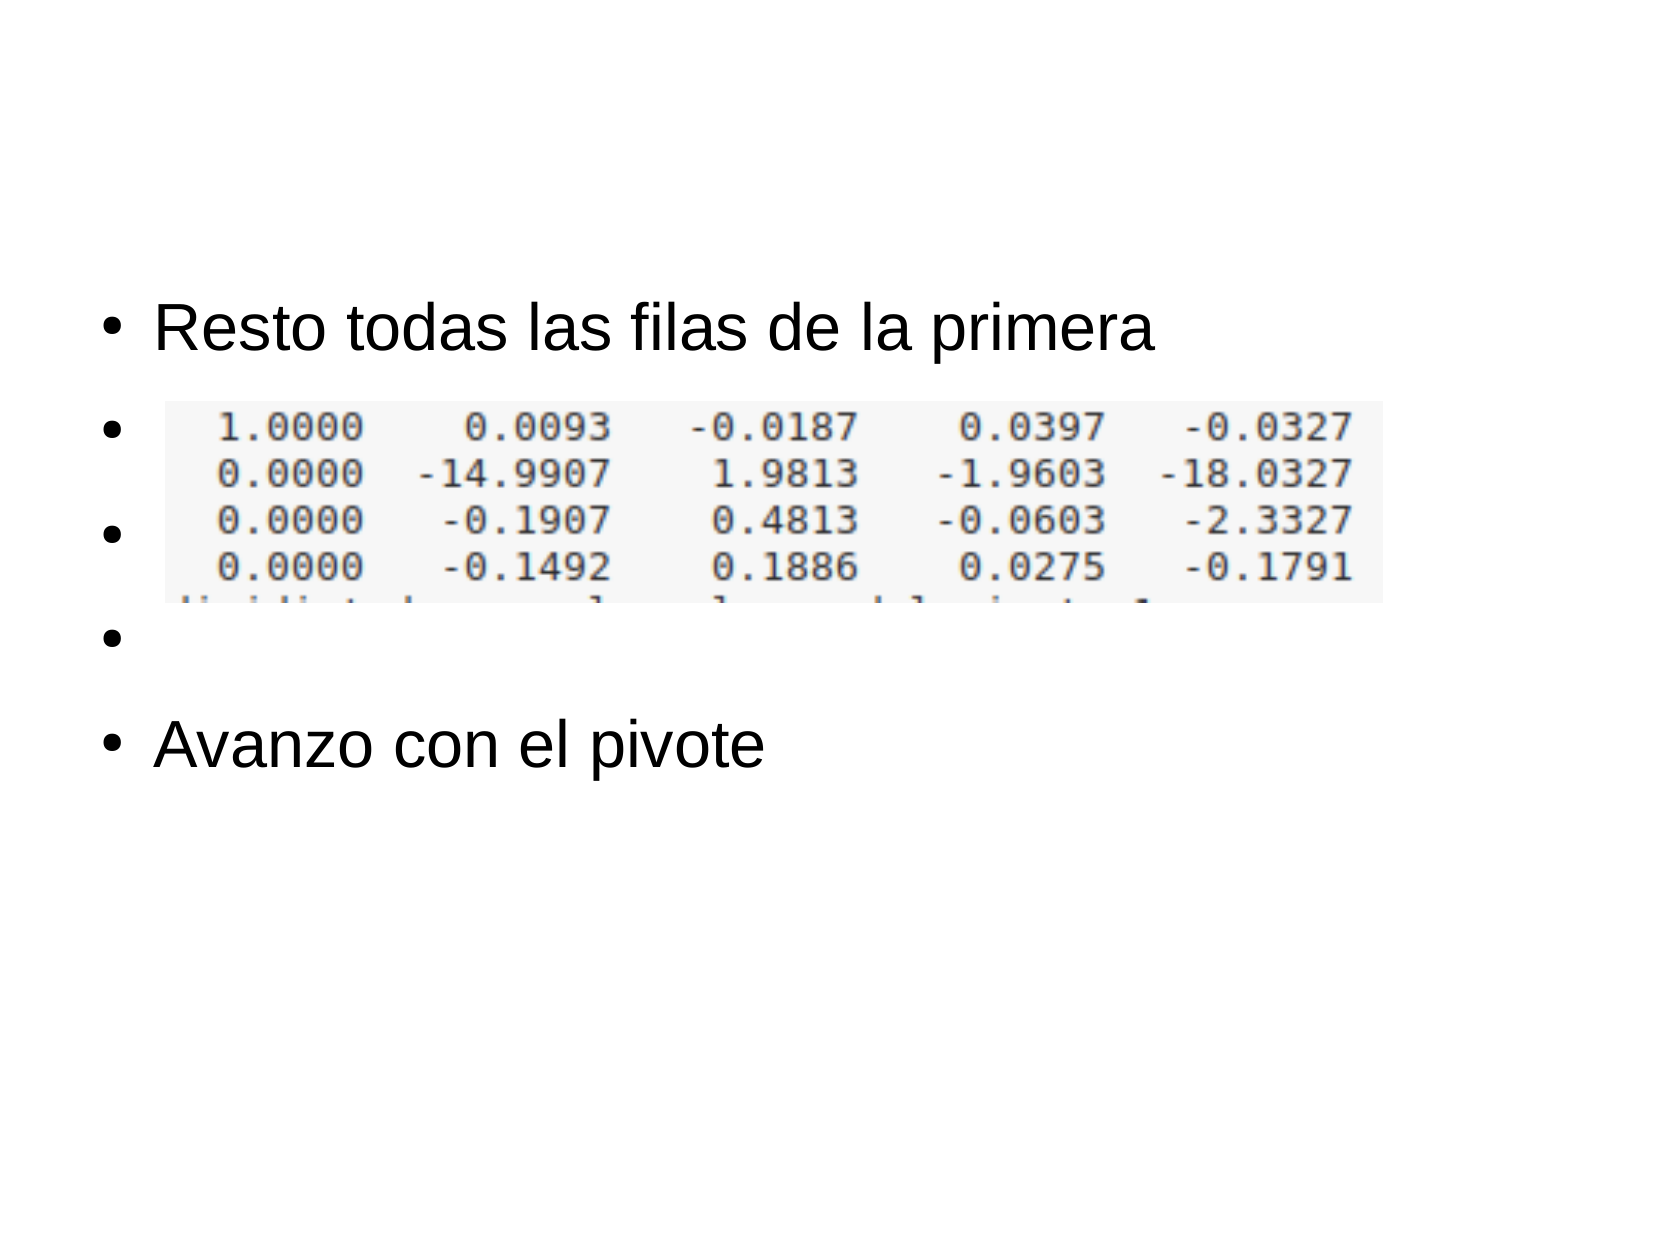

#
Resto todas las filas de la primera
Avanzo con el pivote